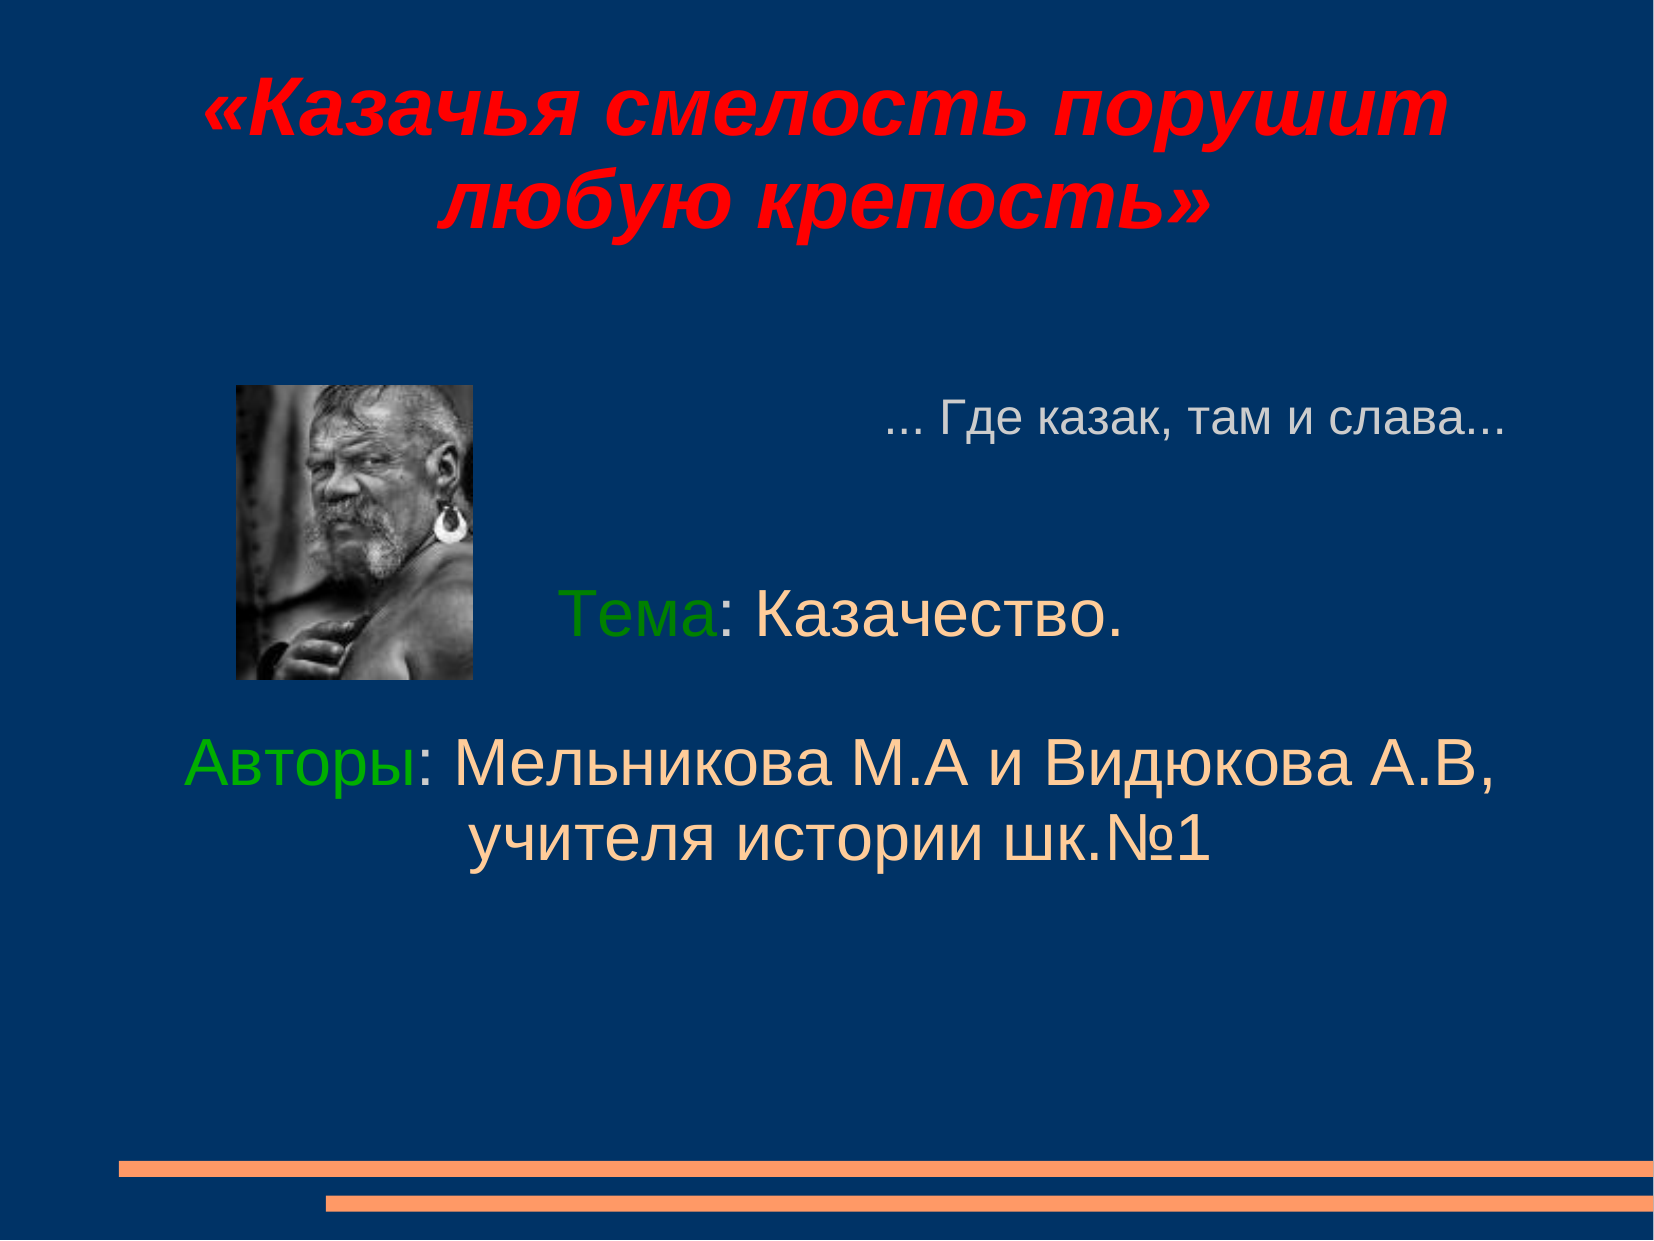

# «Казачья смелость порушит любую крепость»
 ... Где казак, там и слава...
Тема: Казачество.
Авторы: Мельникова М.А и Видюкова А.В,
учителя истории шк.№1